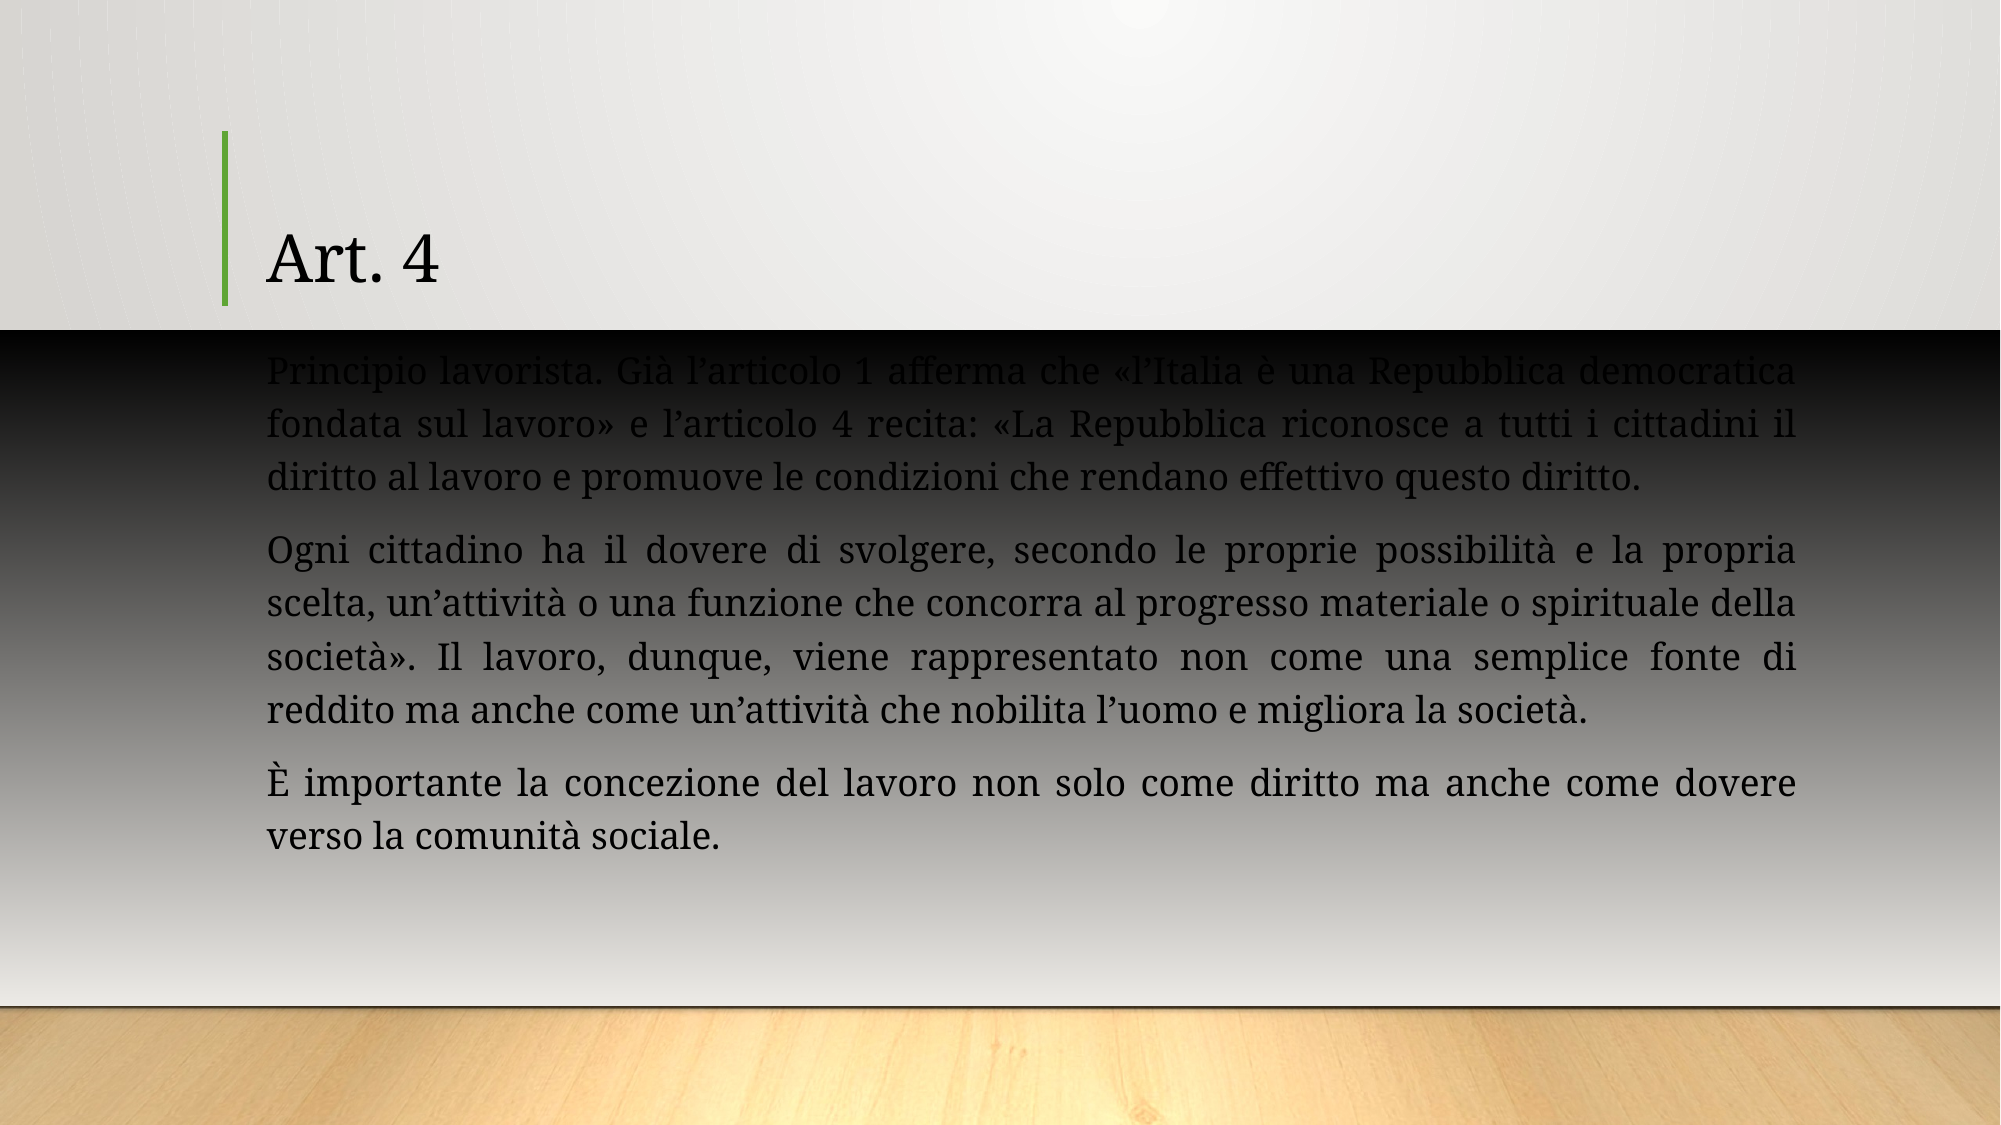

# Art. 4
Principio lavorista. Già l’articolo 1 afferma che «l’Italia è una Repubblica democratica fondata sul lavoro» e l’articolo 4 recita: «La Repubblica riconosce a tutti i cittadini il diritto al lavoro e promuove le condizioni che rendano effettivo questo diritto.
Ogni cittadino ha il dovere di svolgere, secondo le proprie possibilità e la propria scelta, un’attività o una funzione che concorra al progresso materiale o spirituale della società». Il lavoro, dunque, viene rappresentato non come una semplice fonte di reddito ma anche come un’attività che nobilita l’uomo e migliora la società.
È importante la concezione del lavoro non solo come diritto ma anche come dovere verso la comunità sociale.